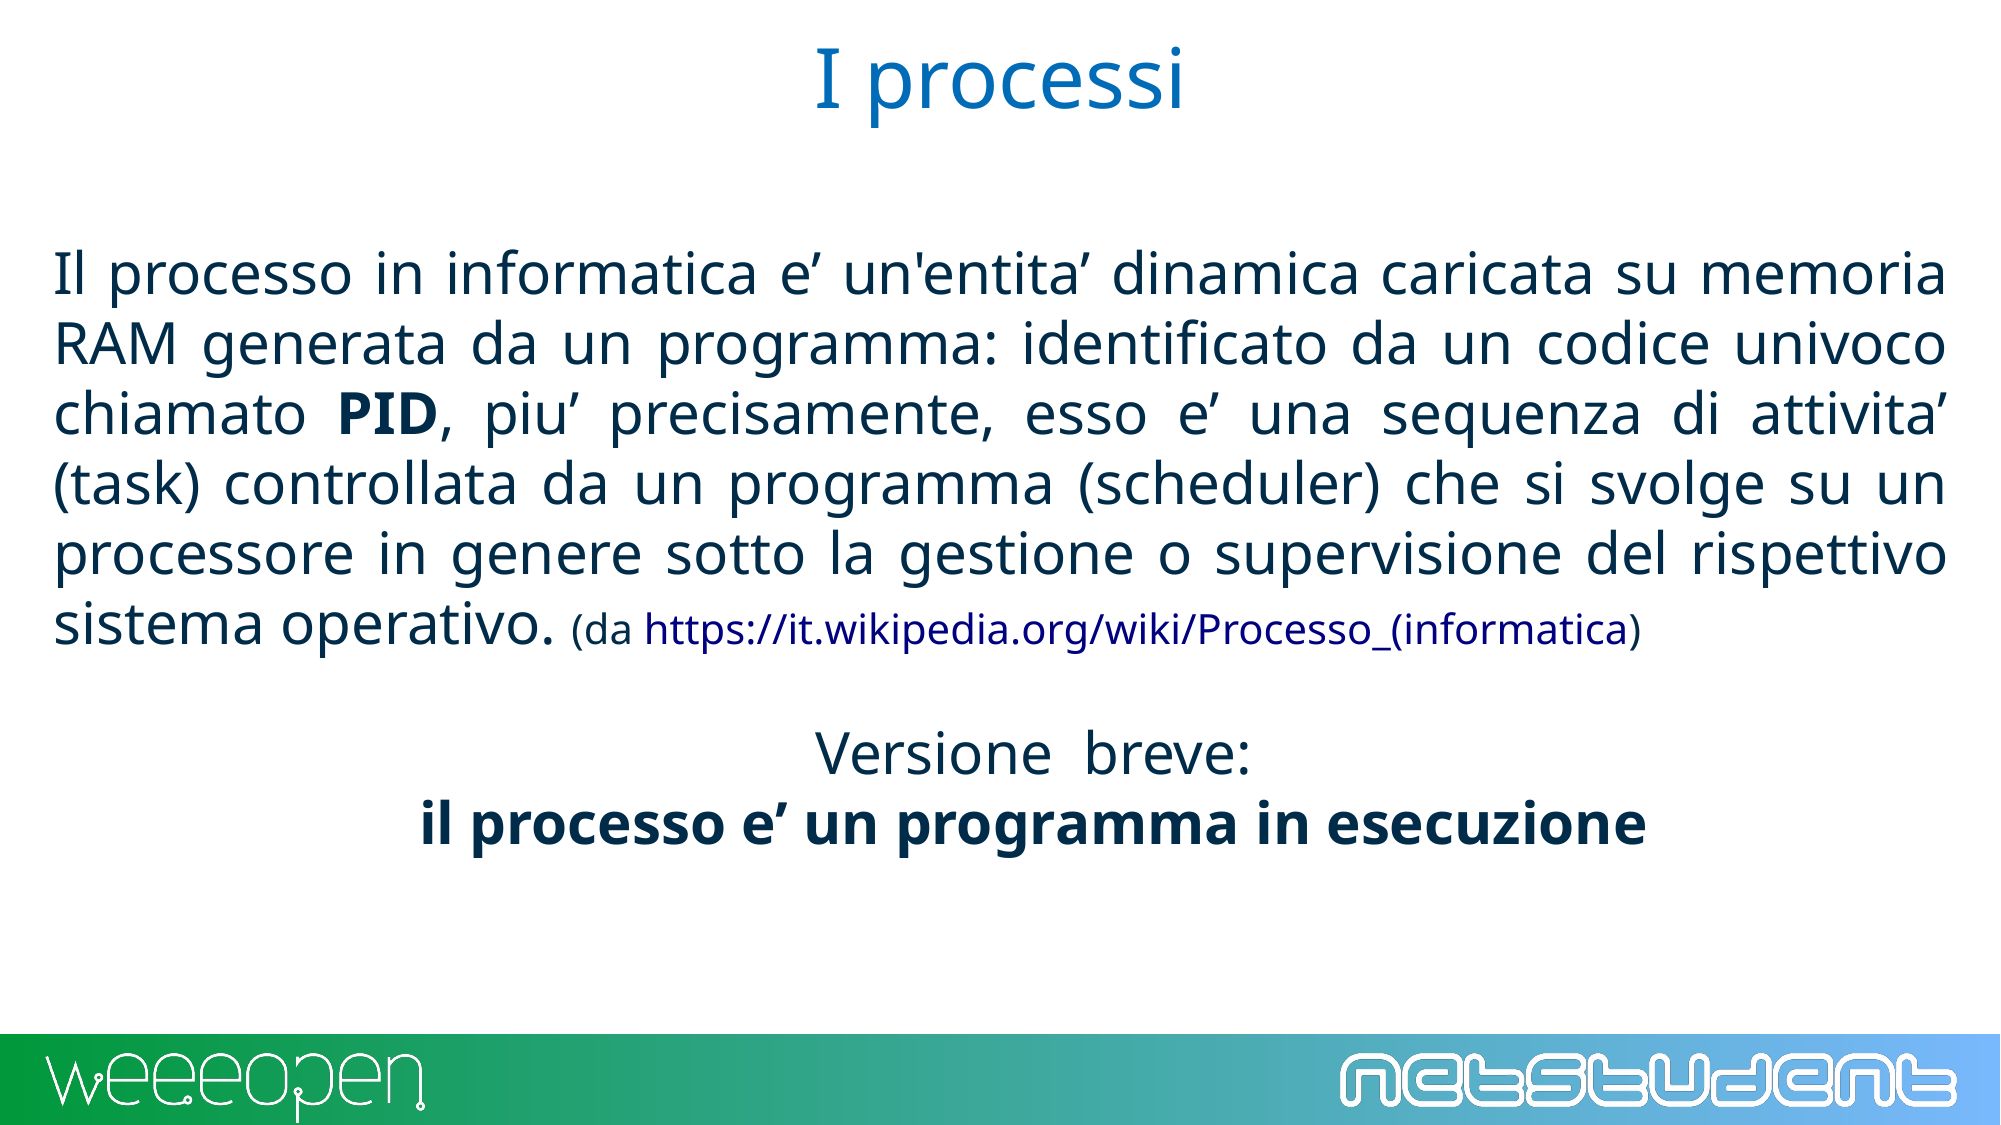

# I processi
Il processo in informatica e’ un'entita’ dinamica caricata su memoria RAM generata da un programma: identificato da un codice univoco chiamato PID, piu’ precisamente, esso e’ una sequenza di attivita’ (task) controllata da un programma (scheduler) che si svolge su un processore in genere sotto la gestione o supervisione del rispettivo sistema operativo. (da https://it.wikipedia.org/wiki/Processo_(informatica)
Versione breve:
il processo e’ un programma in esecuzione